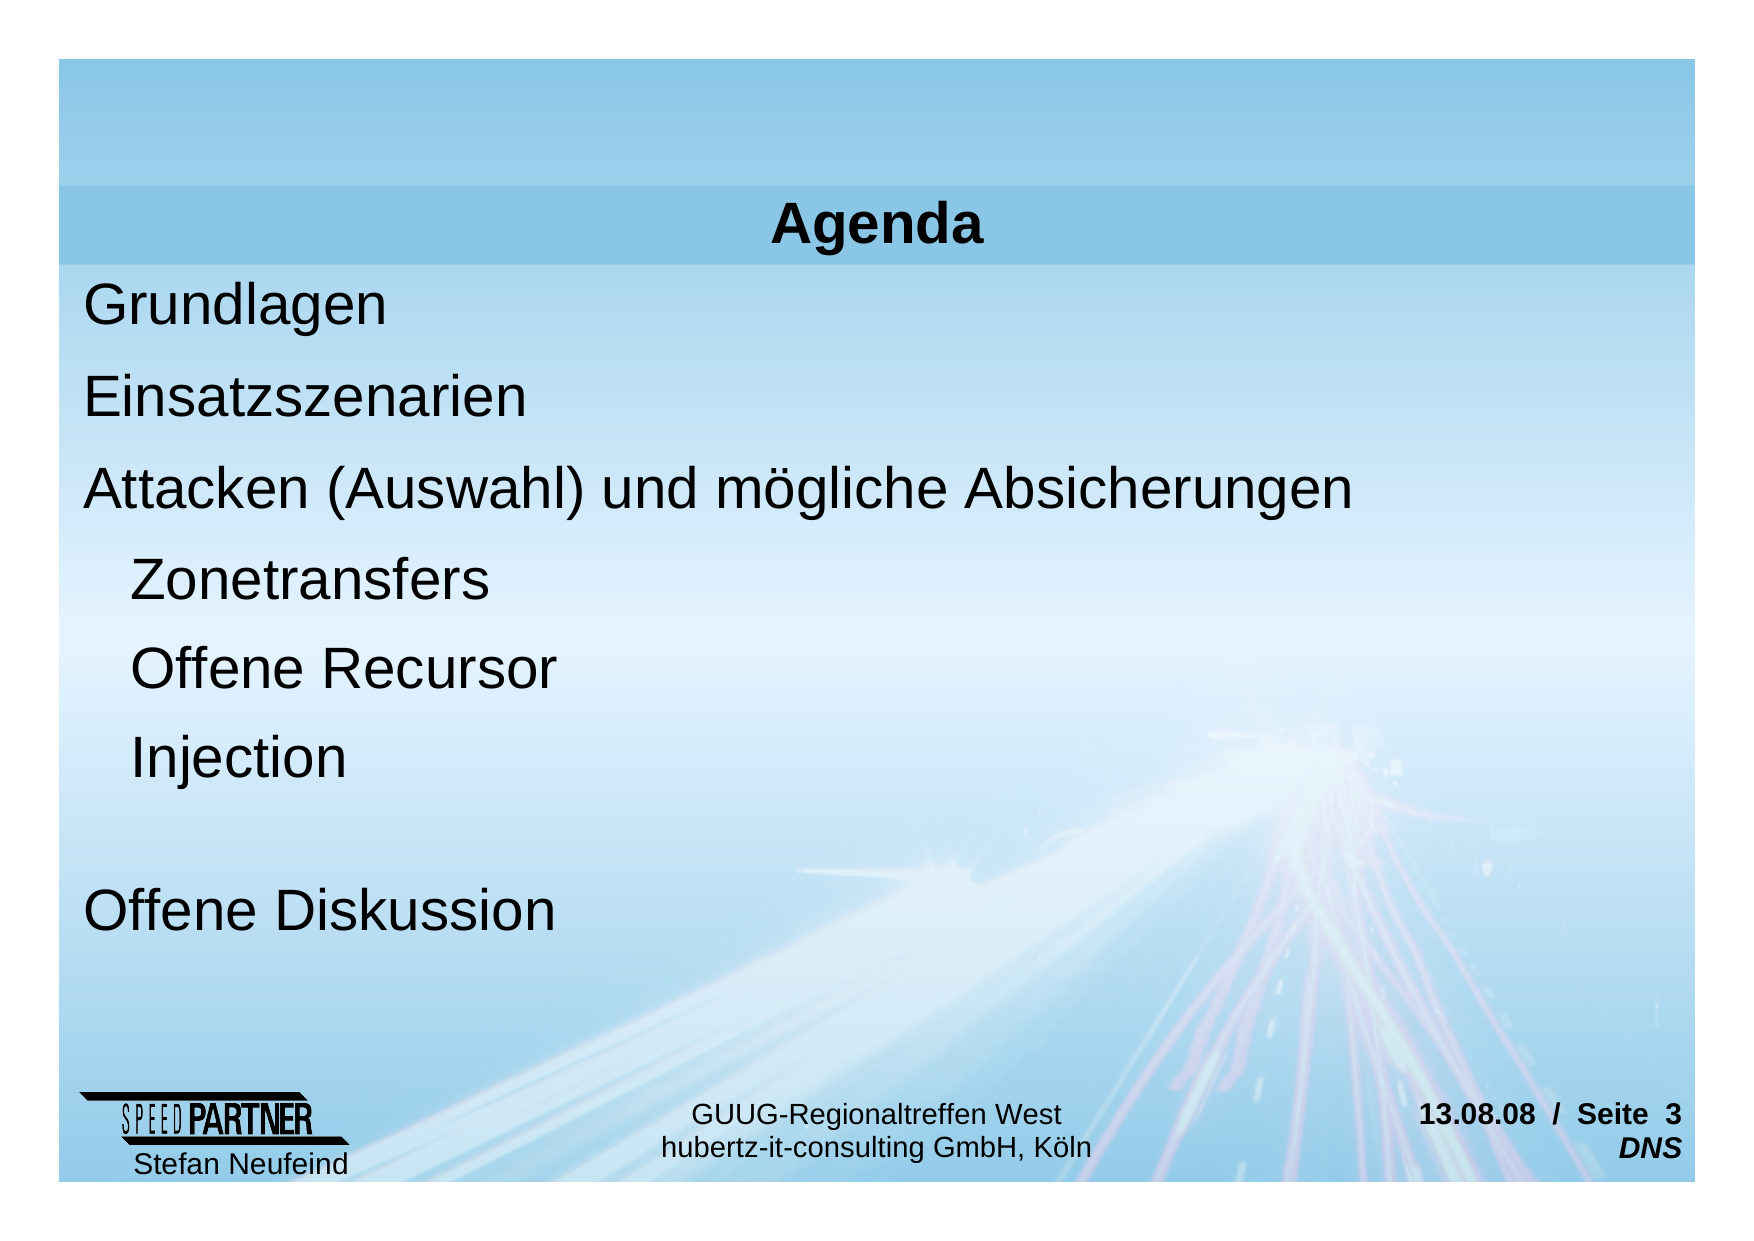

# Agenda
Grundlagen
Einsatzszenarien
Attacken (Auswahl) und mögliche Absicherungen
Zonetransfers
Offene Recursor
Injection
Offene Diskussion